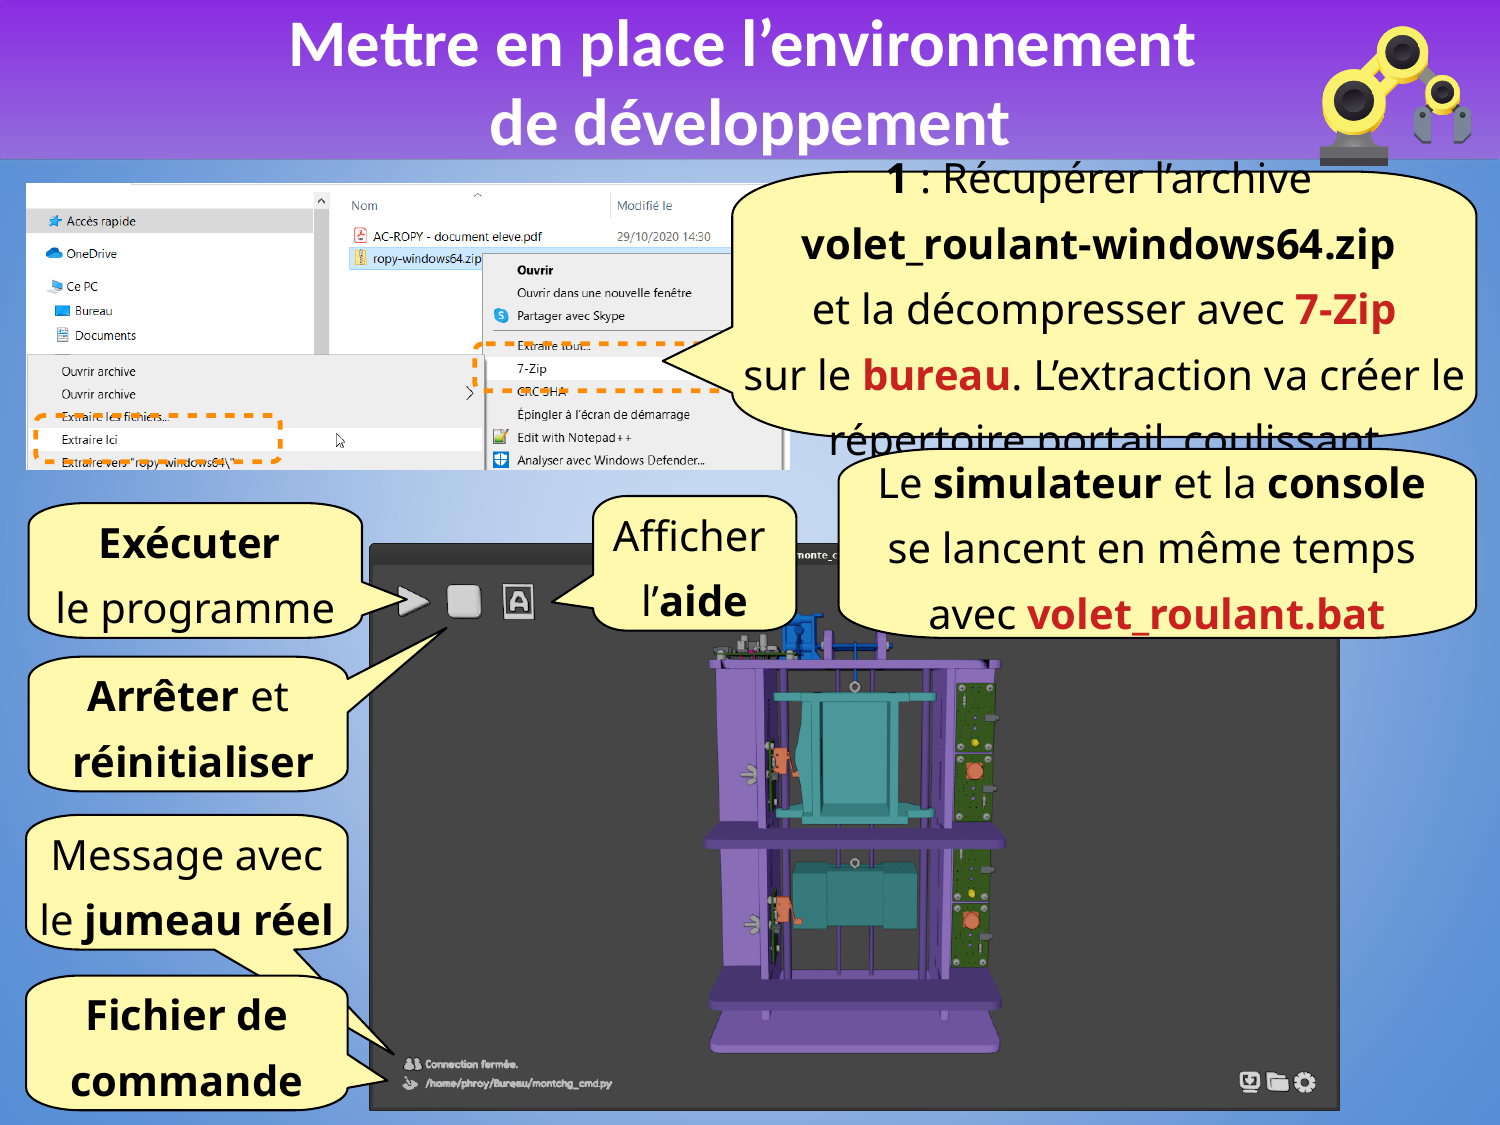

Mettre en place l’environnement
de développement
1 : Récupérer l’archive
volet_roulant-windows64.zip
et la décompresser avec 7-Zip
sur le bureau. L’extraction va créer le
répertoire portail_coulissant
Le simulateur et la console
se lancent en même temps
avec volet_roulant.bat
Afficher
l’aide
Exécuter
le programme
Arrêter et
 réinitialiser
Message avec
le jumeau réel
Fichier de
commande